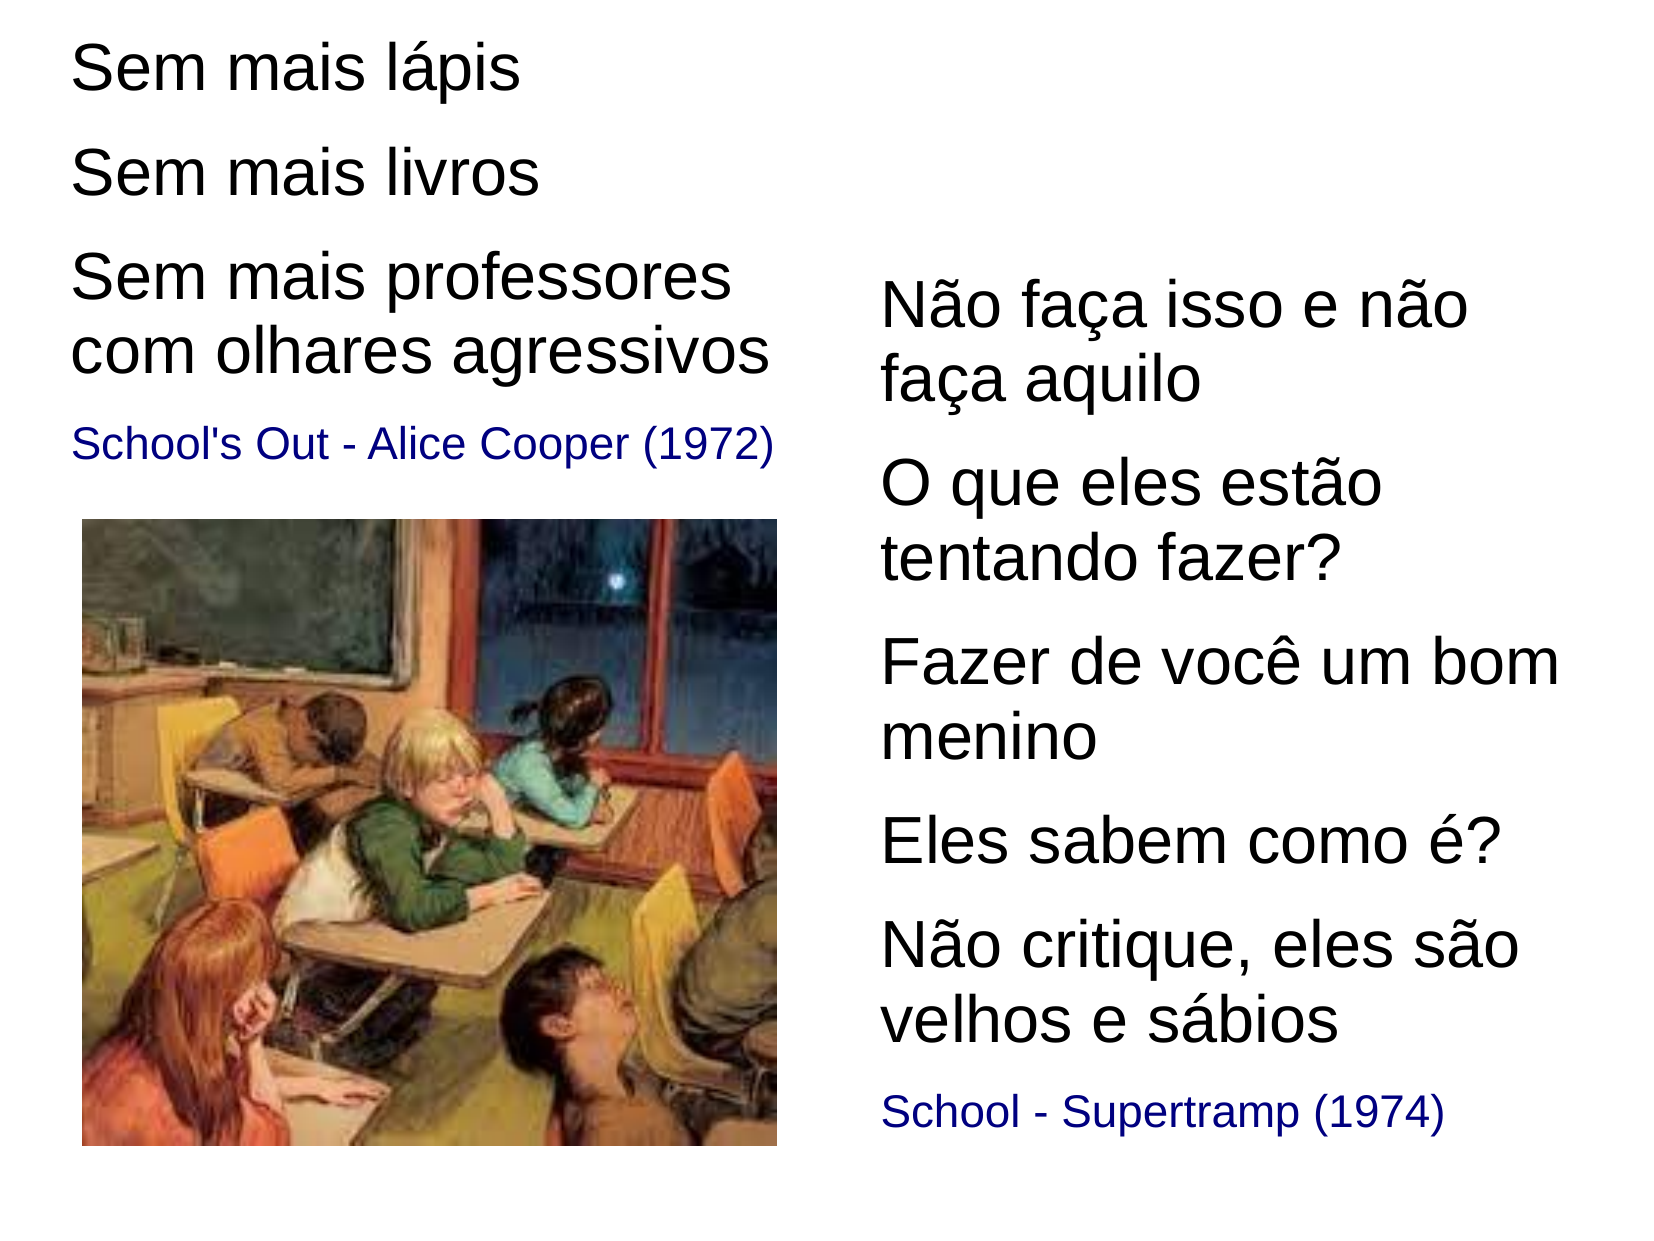

# Sem mais lápis
Sem mais livros
Sem mais professores com olhares agressivos
School's Out - Alice Cooper (1972)
Não faça isso e não faça aquilo
O que eles estão tentando fazer?
Fazer de você um bom menino
Eles sabem como é?
Não critique, eles são velhos e sábios
School - Supertramp (1974)